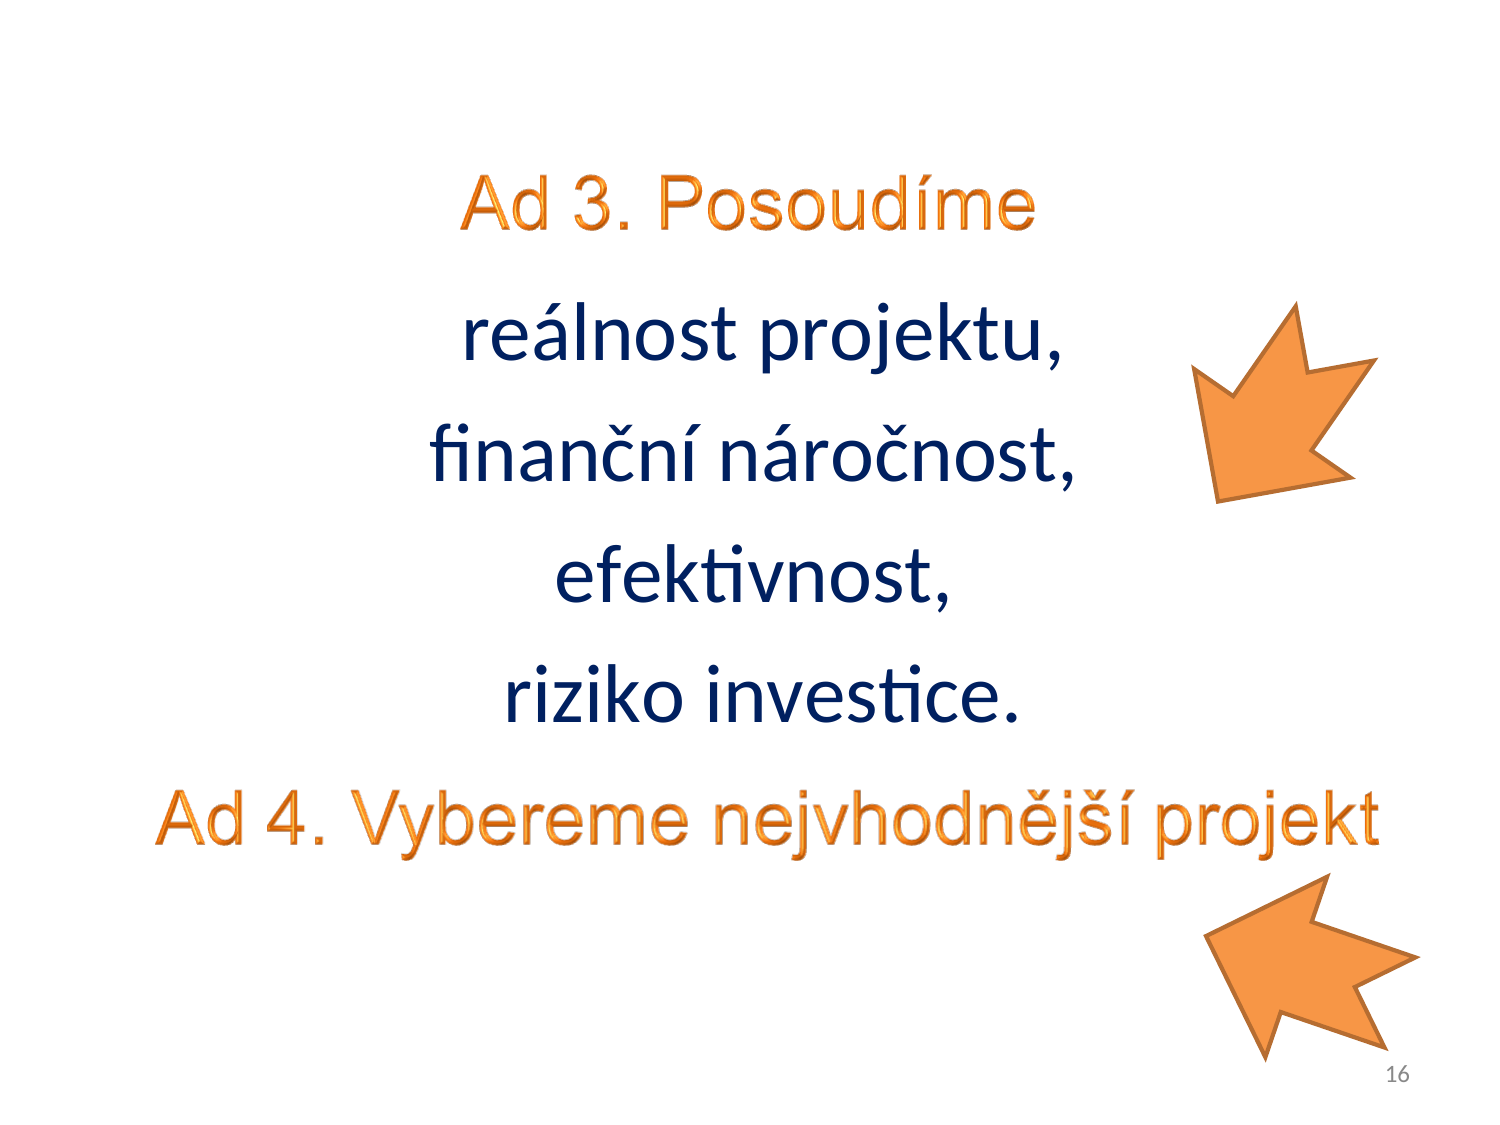

# reálnost projektu,
finanční náročnost,
efektivnost,
riziko investice.